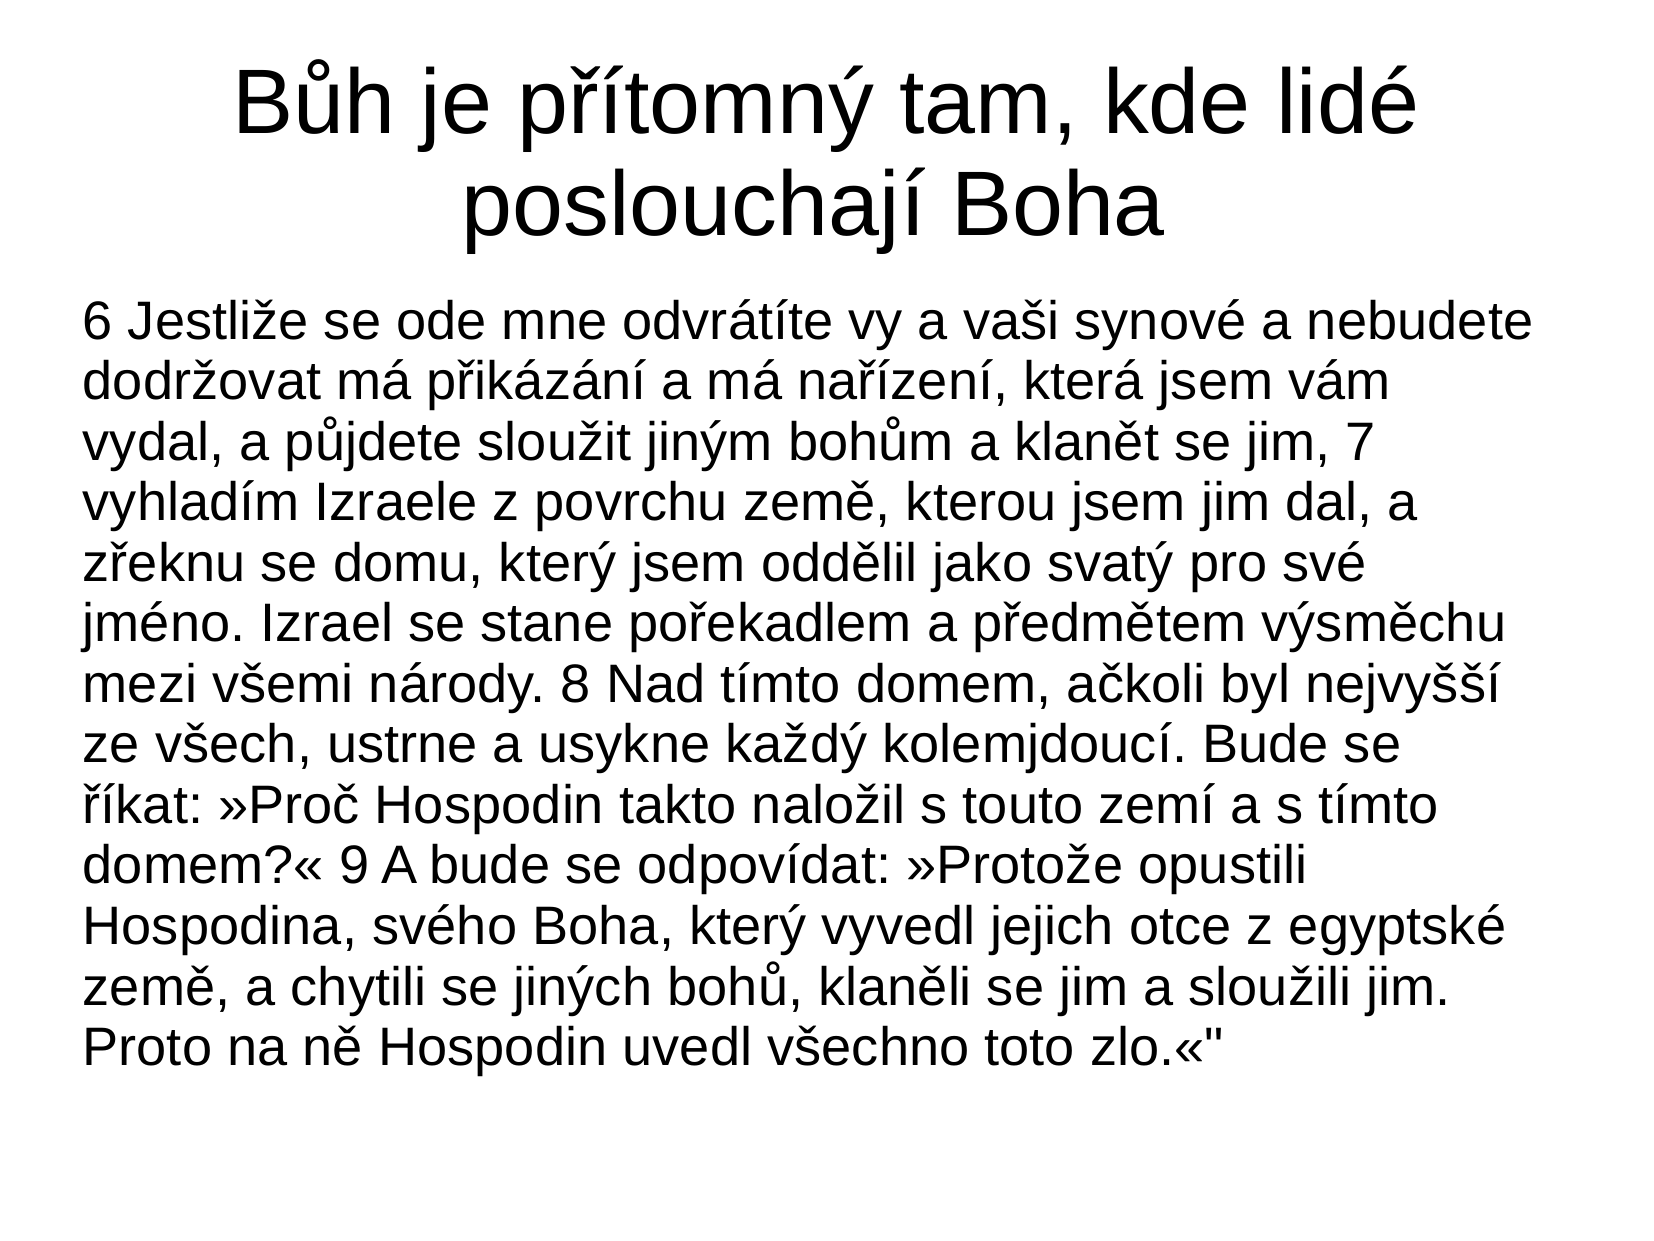

# Bůh je přítomný tam, kde lidé poslouchají Boha
6 Jestliže se ode mne odvrátíte vy a vaši synové a nebudete dodržovat má přikázání a má nařízení, která jsem vám vydal, a půjdete sloužit jiným bohům a klanět se jim, 7 vyhladím Izraele z povrchu země, kterou jsem jim dal, a zřeknu se domu, který jsem oddělil jako svatý pro své jméno. Izrael se stane pořekadlem a předmětem výsměchu mezi všemi národy. 8 Nad tímto domem, ačkoli byl nejvyšší ze všech, ustrne a usykne každý kolemjdoucí. Bude se říkat: »Proč Hospodin takto naložil s touto zemí a s tímto domem?« 9 A bude se odpovídat: »Protože opustili Hospodina, svého Boha, který vyvedl jejich otce z egyptské země, a chytili se jiných bohů, klaněli se jim a sloužili jim. Proto na ně Hospodin uvedl všechno toto zlo.«"